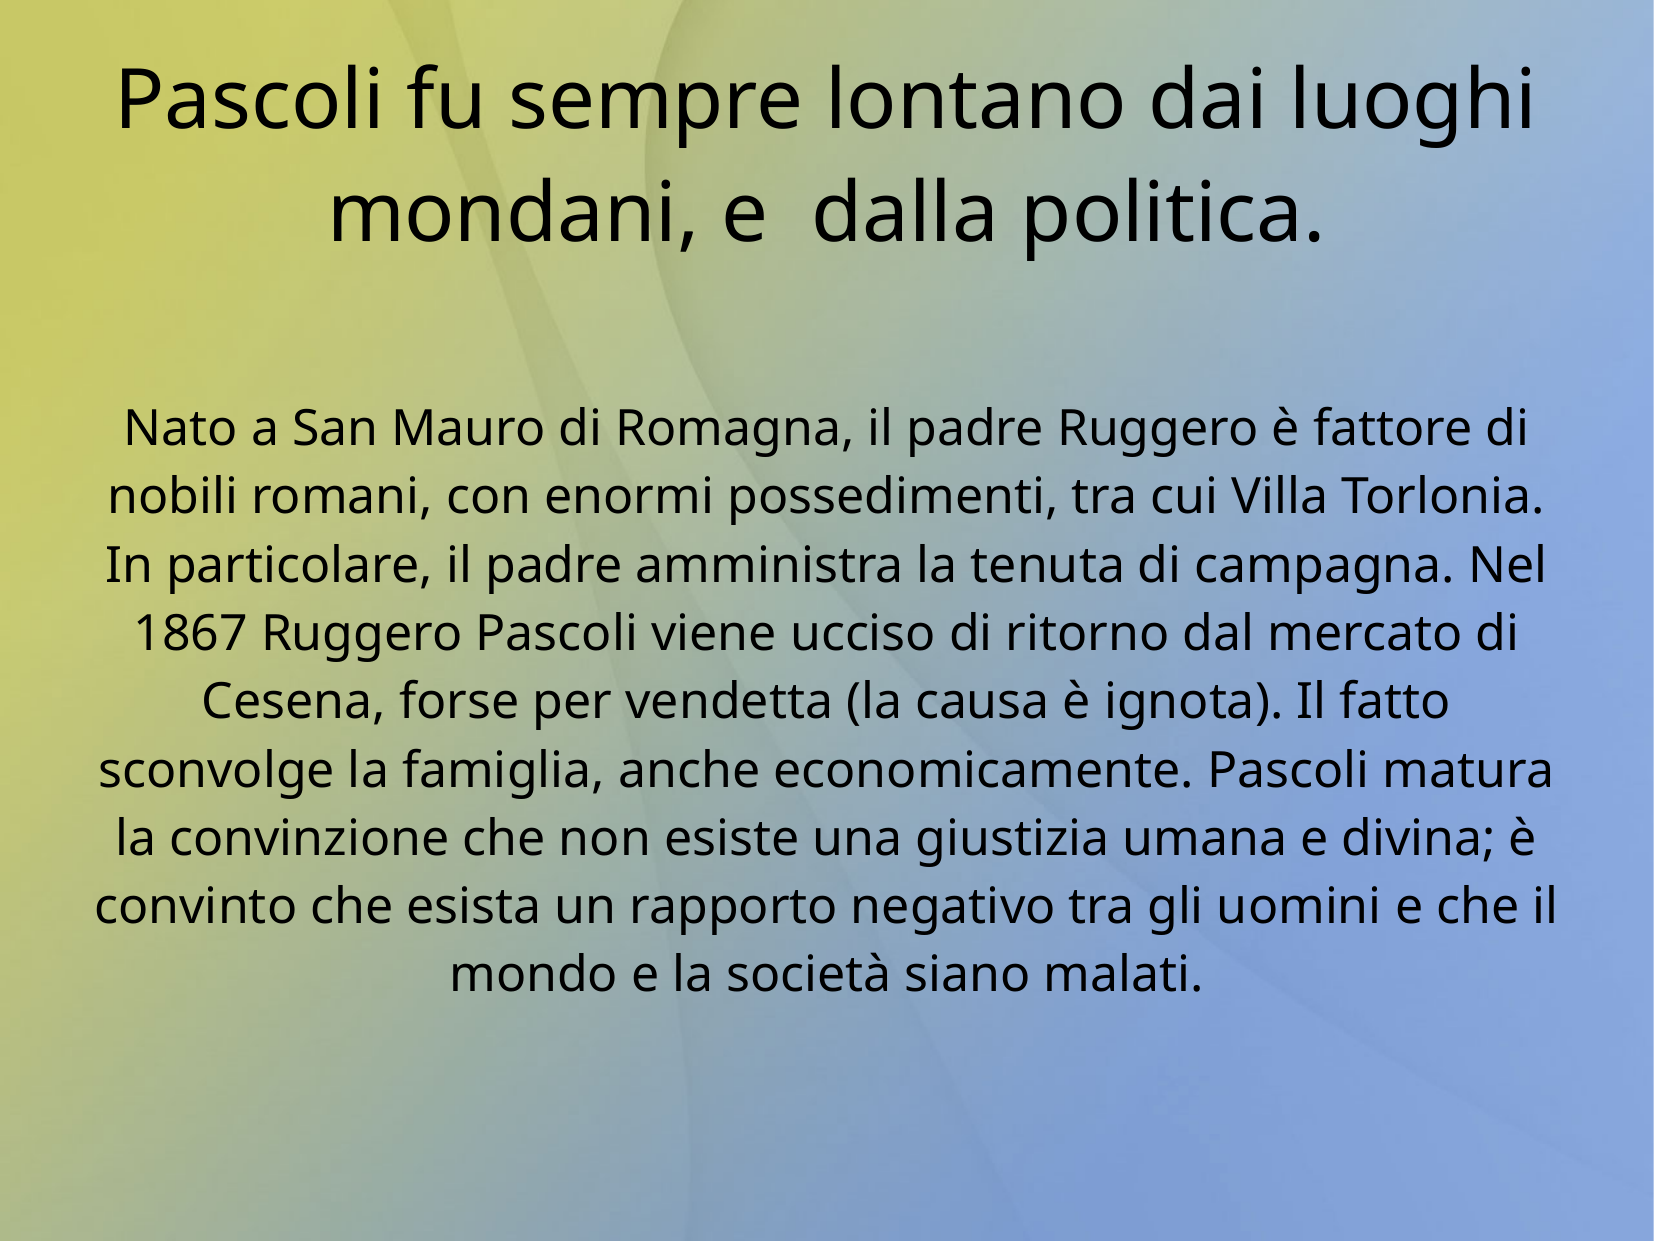

# Pascoli fu sempre lontano dai luoghi mondani, e dalla politica.
Nato a San Mauro di Romagna, il padre Ruggero è fattore di nobili romani, con enormi possedimenti, tra cui Villa Torlonia. In particolare, il padre amministra la tenuta di campagna. Nel 1867 Ruggero Pascoli viene ucciso di ritorno dal mercato di Cesena, forse per vendetta (la causa è ignota). Il fatto sconvolge la famiglia, anche economicamente. Pascoli matura la convinzione che non esiste una giustizia umana e divina; è convinto che esista un rapporto negativo tra gli uomini e che il mondo e la società siano malati.